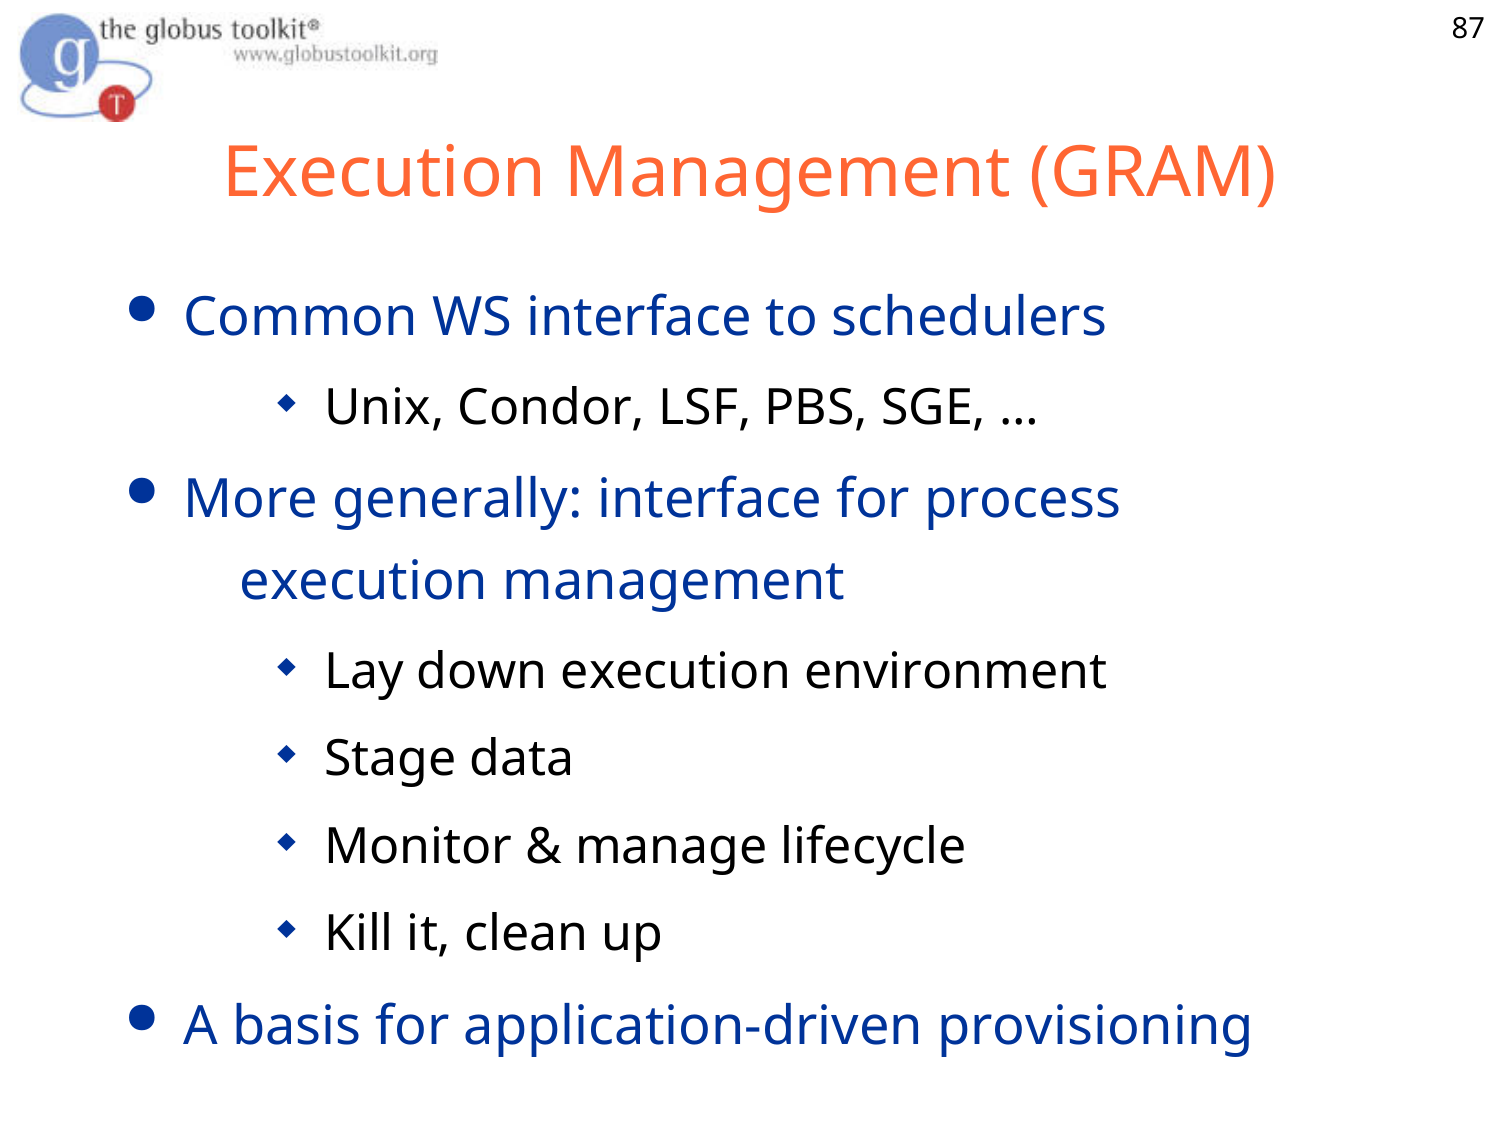

87
# Execution Management (GRAM)
Common WS interface to schedulers
Unix, Condor, LSF, PBS, SGE, …
More generally: interface for process execution management
Lay down execution environment
Stage data
Monitor & manage lifecycle
Kill it, clean up
A basis for application-driven provisioning